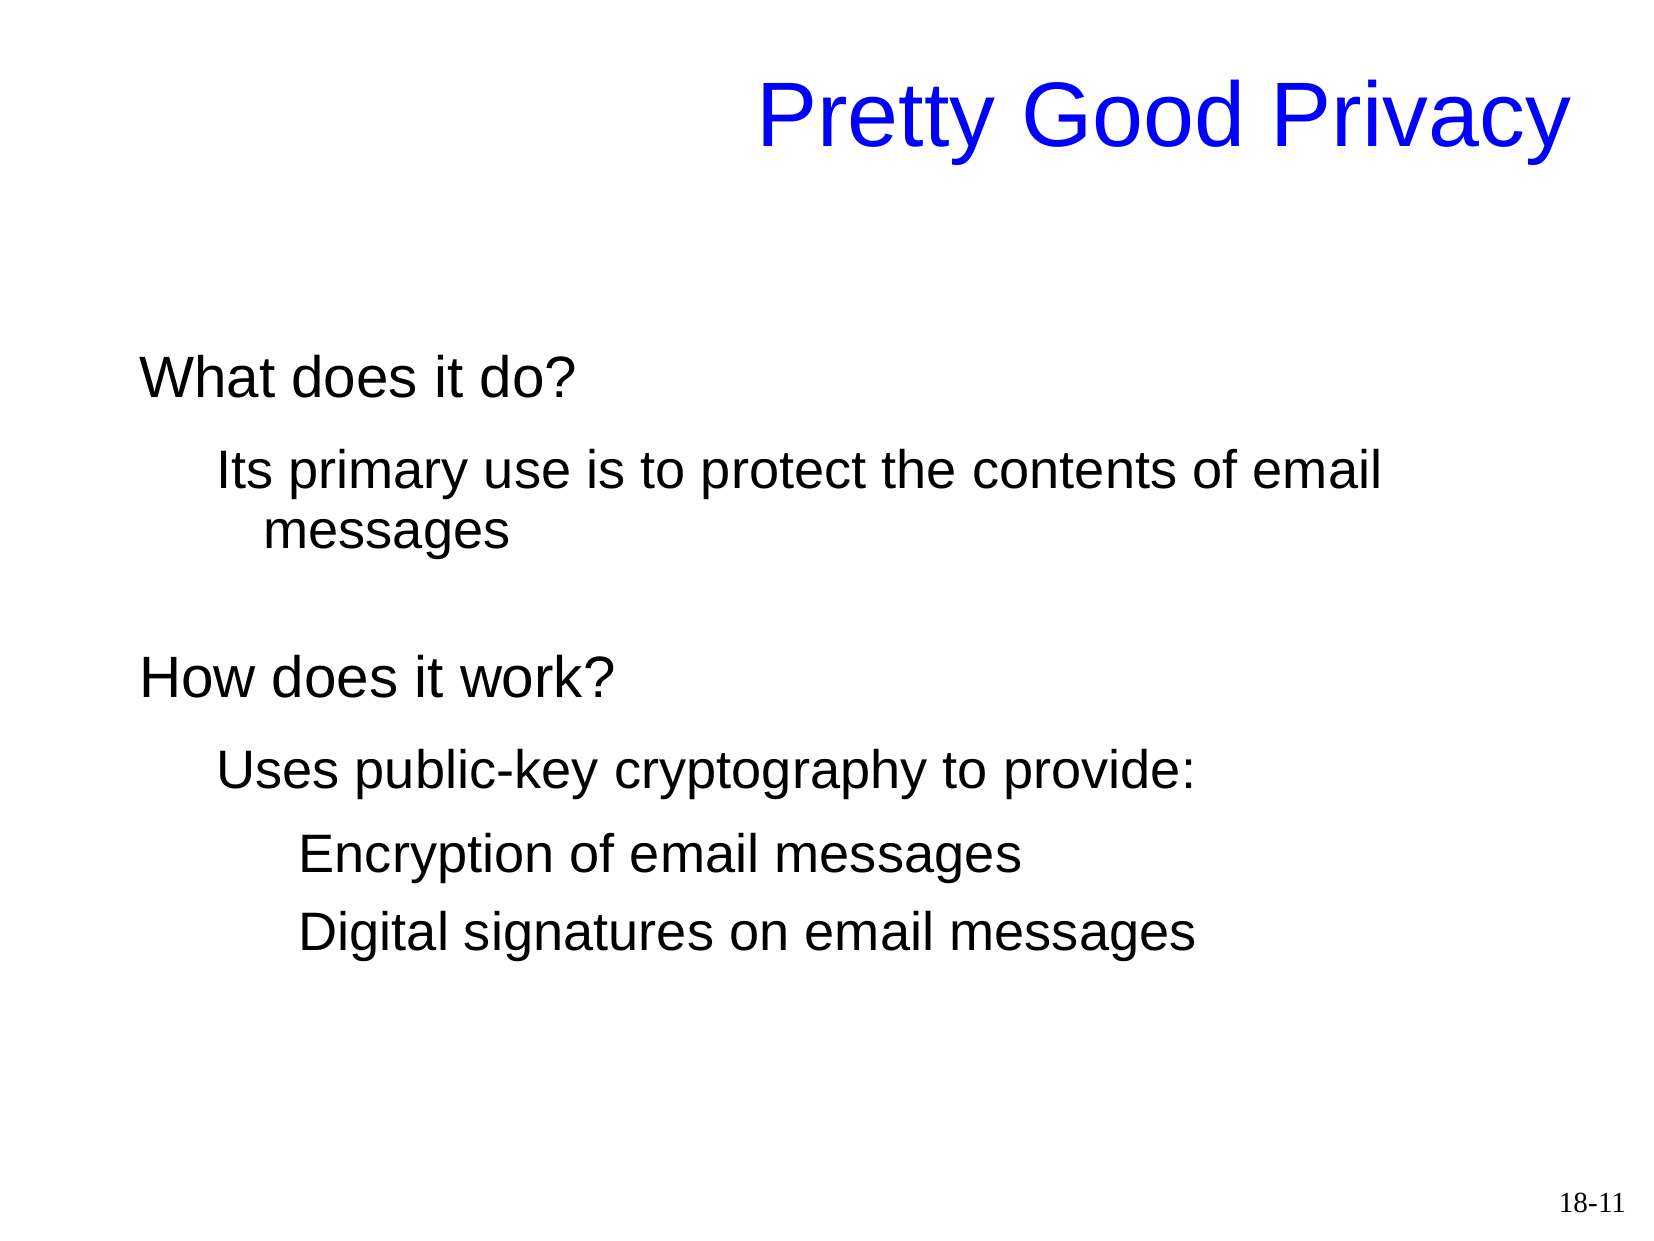

# Pretty Good Privacy
What does it do?
Its primary use is to protect the contents of email messages
How does it work?
Uses public-key cryptography to provide:
Encryption of email messages
Digital signatures on email messages